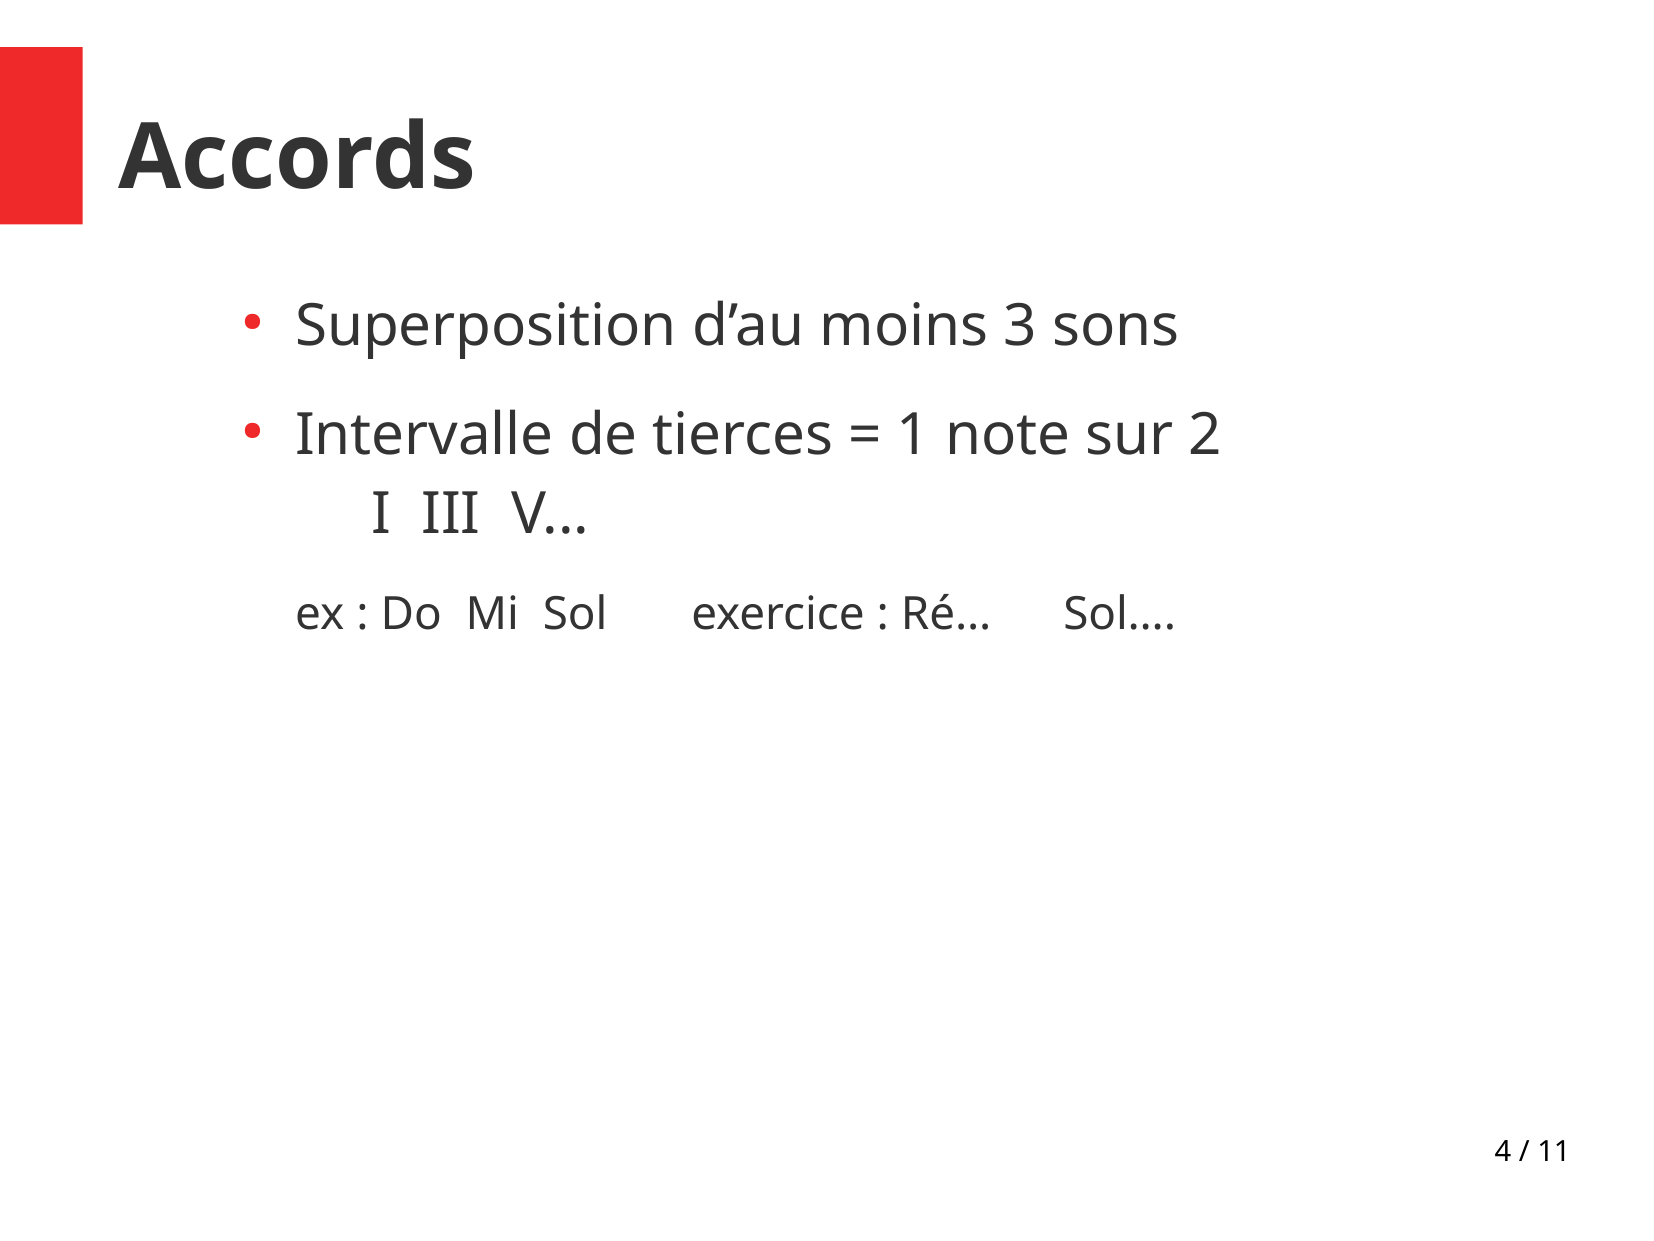

# Accords
Superposition d’au moins 3 sons
Intervalle de tierces = 1 note sur 2 I III V...
ex : Do Mi Sol exercice : Ré… Sol….
4